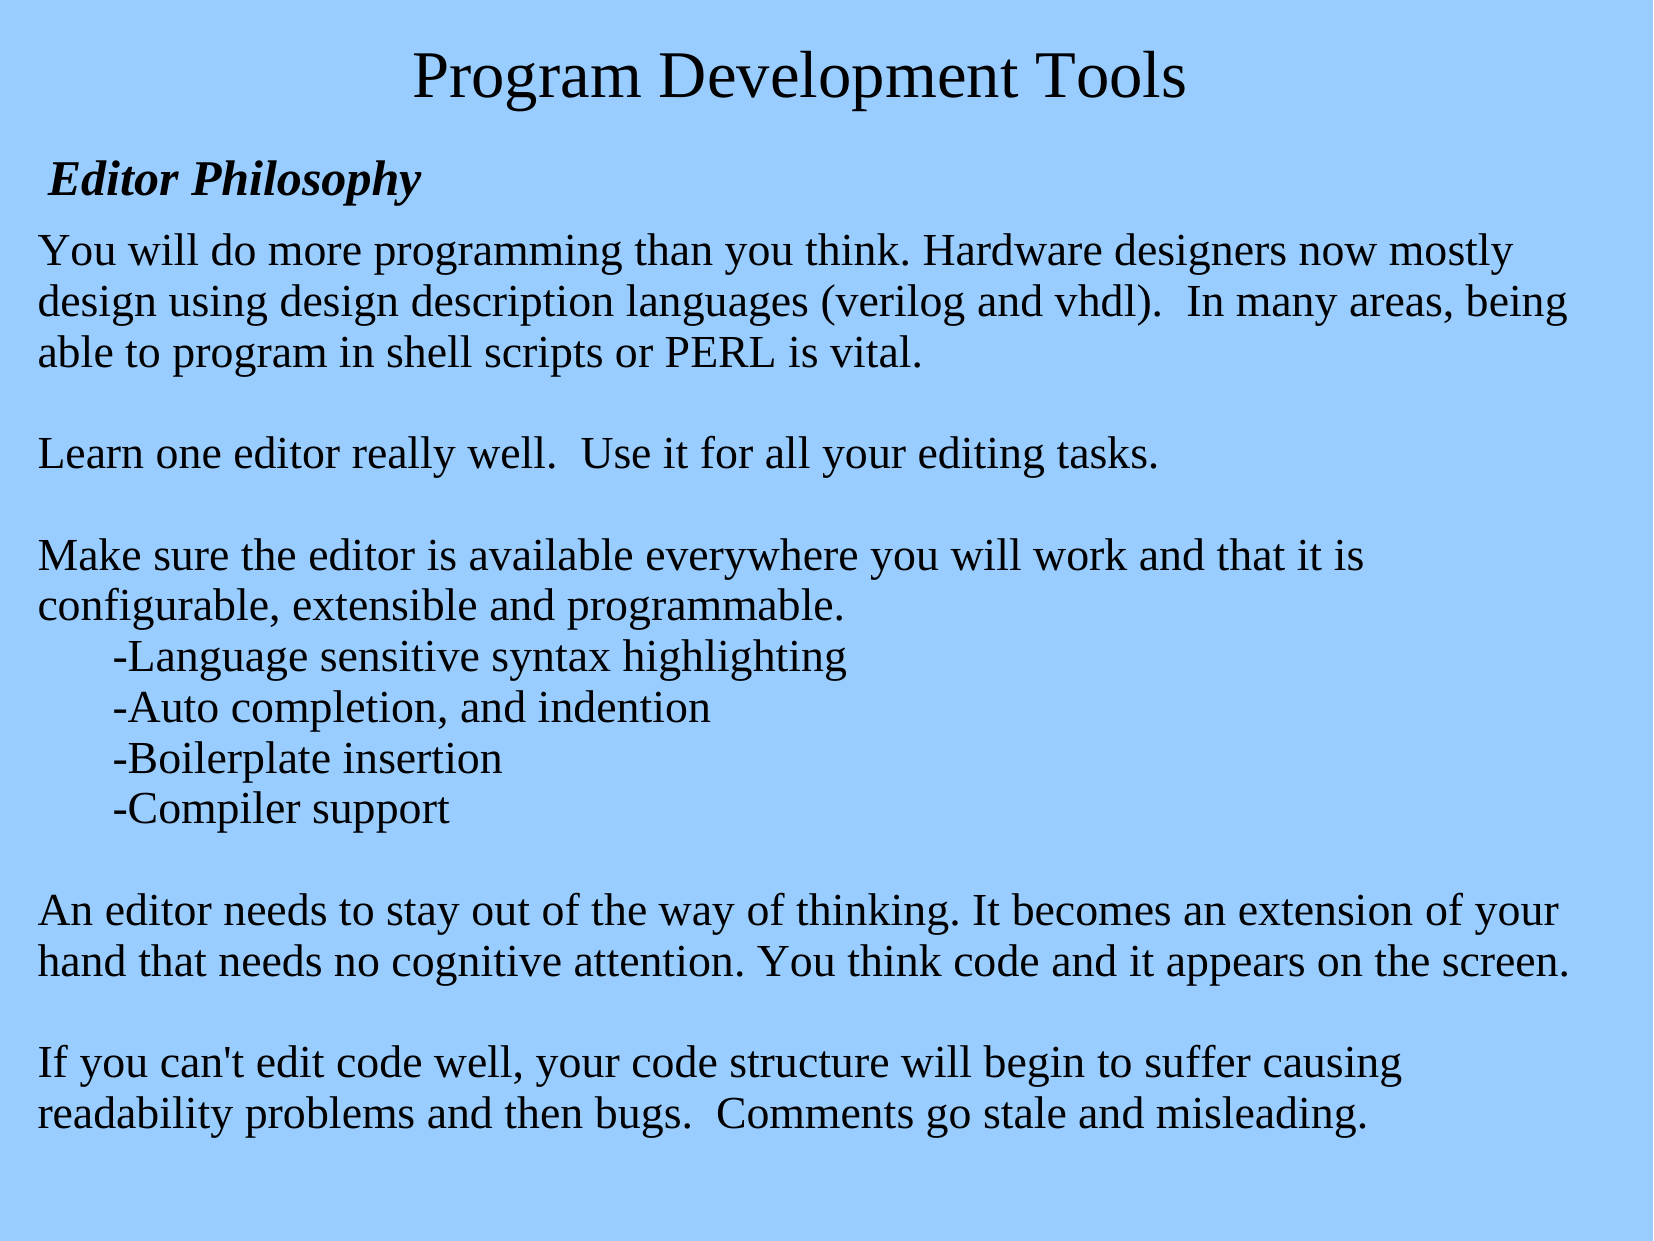

Program Development Tools
 Editor Philosophy
You will do more programming than you think. Hardware designers now mostly design using design description languages (verilog and vhdl). In many areas, being able to program in shell scripts or PERL is vital.
Learn one editor really well. Use it for all your editing tasks.
Make sure the editor is available everywhere you will work and that it is configurable, extensible and programmable.
	-Language sensitive syntax highlighting
	-Auto completion, and indention
	-Boilerplate insertion
	-Compiler support
An editor needs to stay out of the way of thinking. It becomes an extension of your hand that needs no cognitive attention. You think code and it appears on the screen.
If you can't edit code well, your code structure will begin to suffer causing
readability problems and then bugs. Comments go stale and misleading.